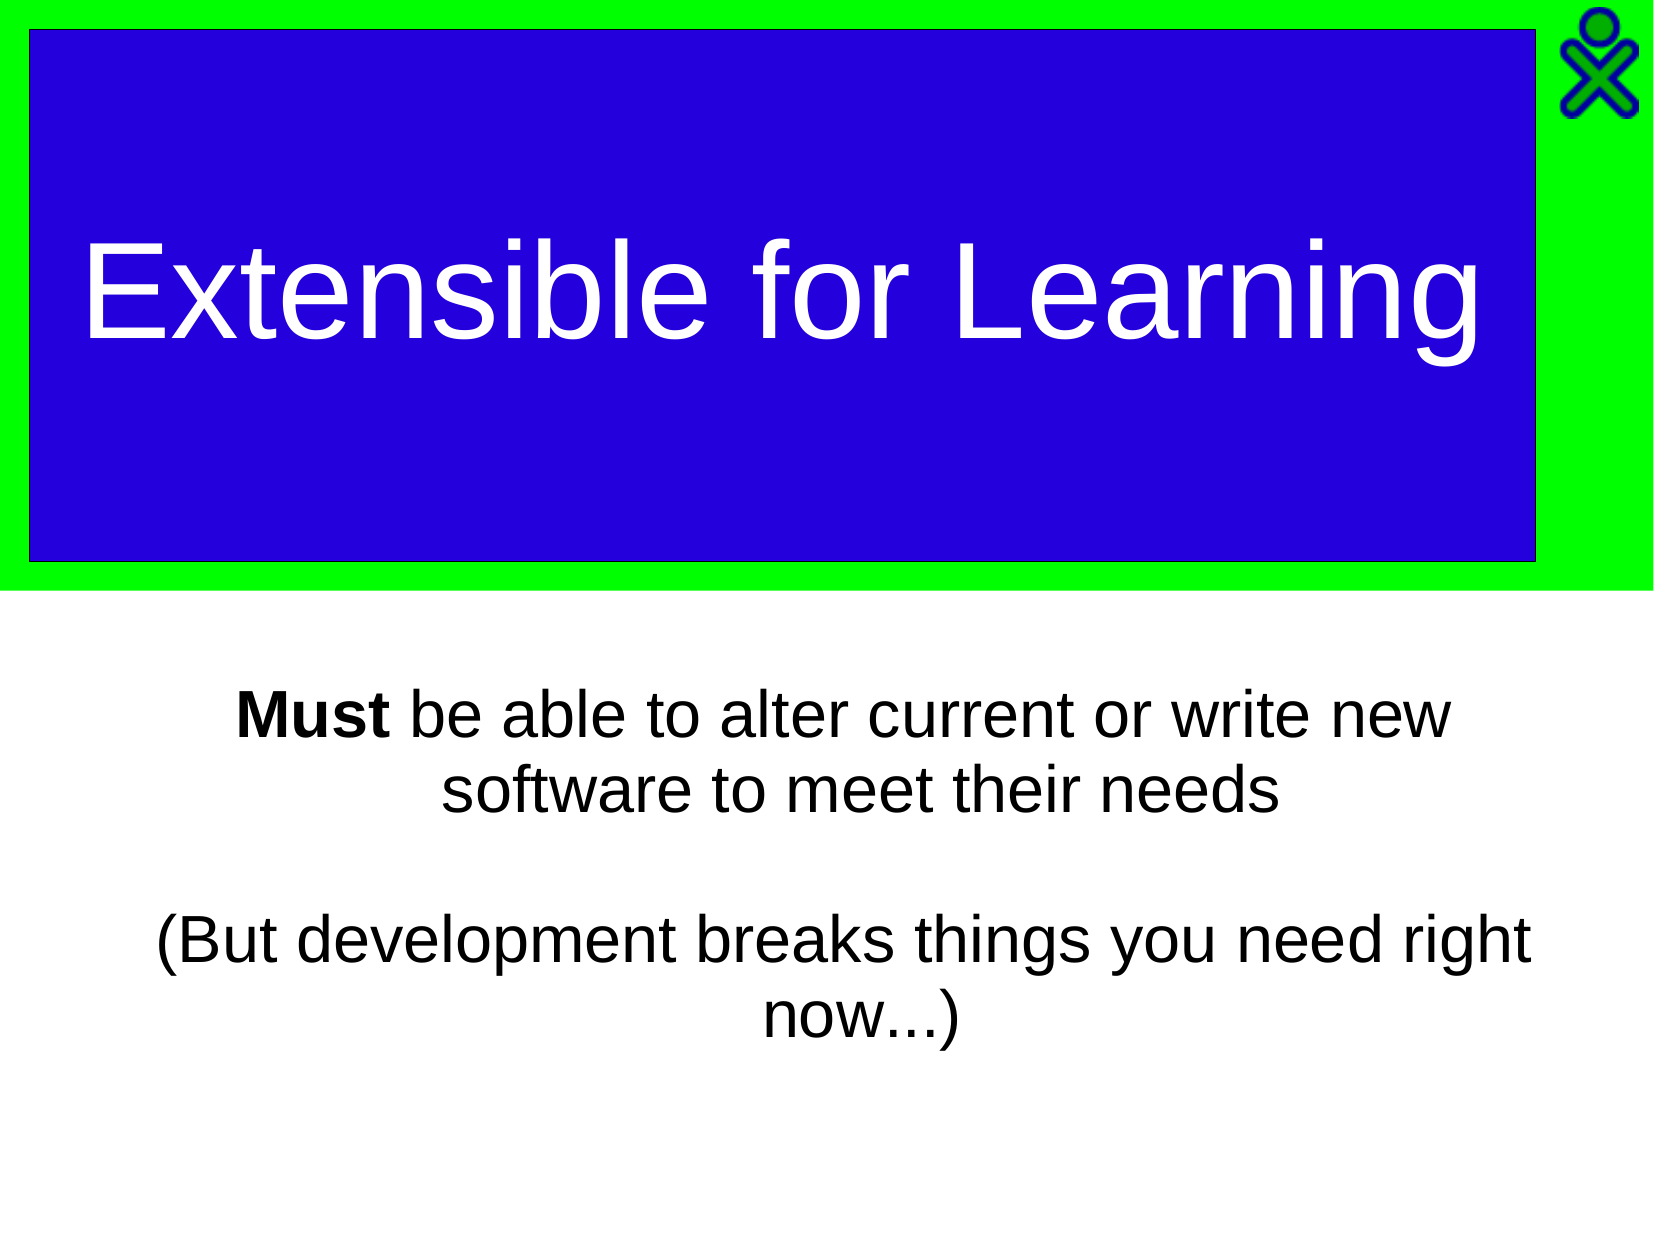

# Extensible for Learning
Must be able to alter current or write new software to meet their needs
(But development breaks things you need right now...)